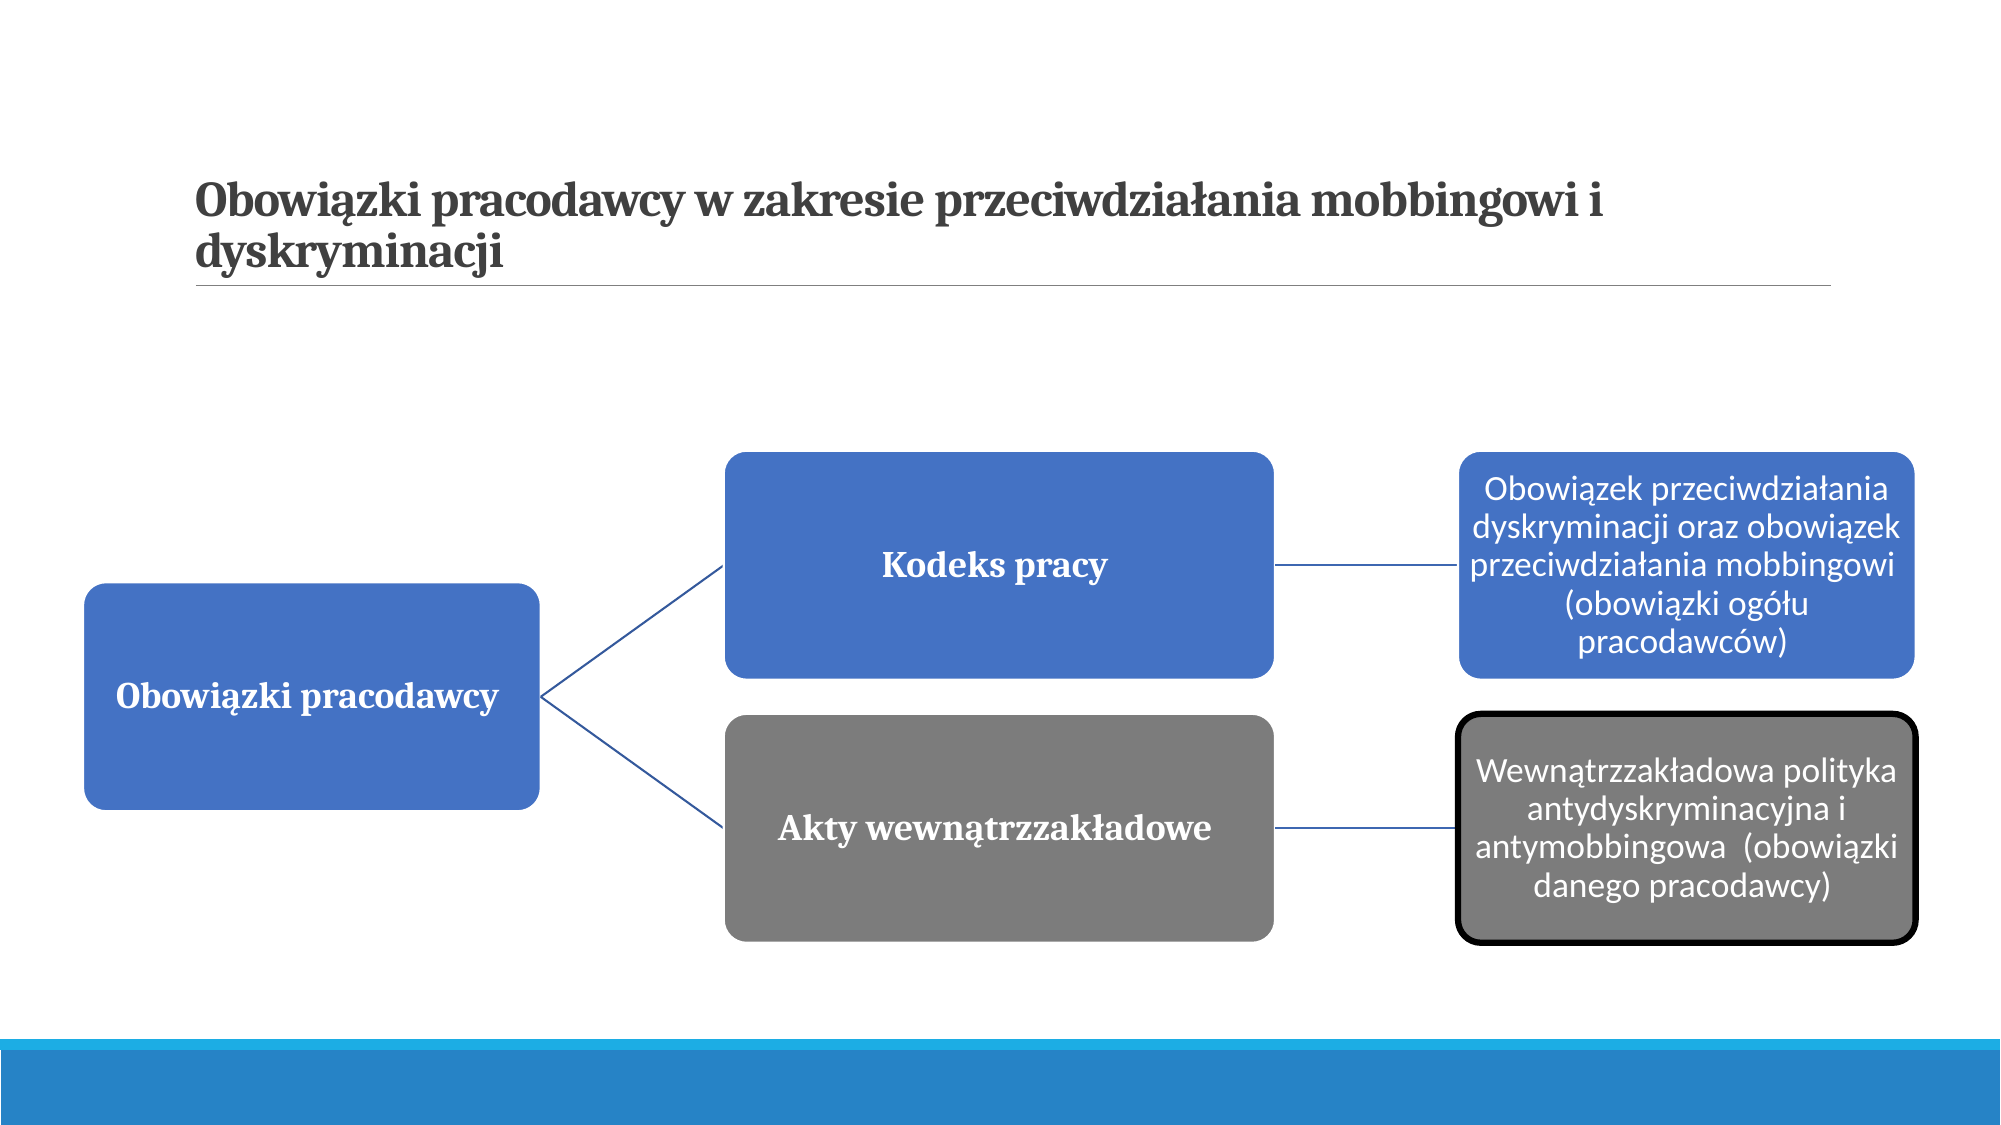

# Obowiązki pracodawcy w zakresie przeciwdziałania mobbingowi i dyskryminacji
Kodeks pracy
Obowiązek przeciwdziałania dyskryminacji oraz obowiązek przeciwdziałania mobbingowi (obowiązki ogółu pracodawców)
Obowiązki pracodawcy
Akty wewnątrzzakładowe
Wewnątrzzakładowa polityka antydyskryminacyjna i antymobbingowa (obowiązki danego pracodawcy)